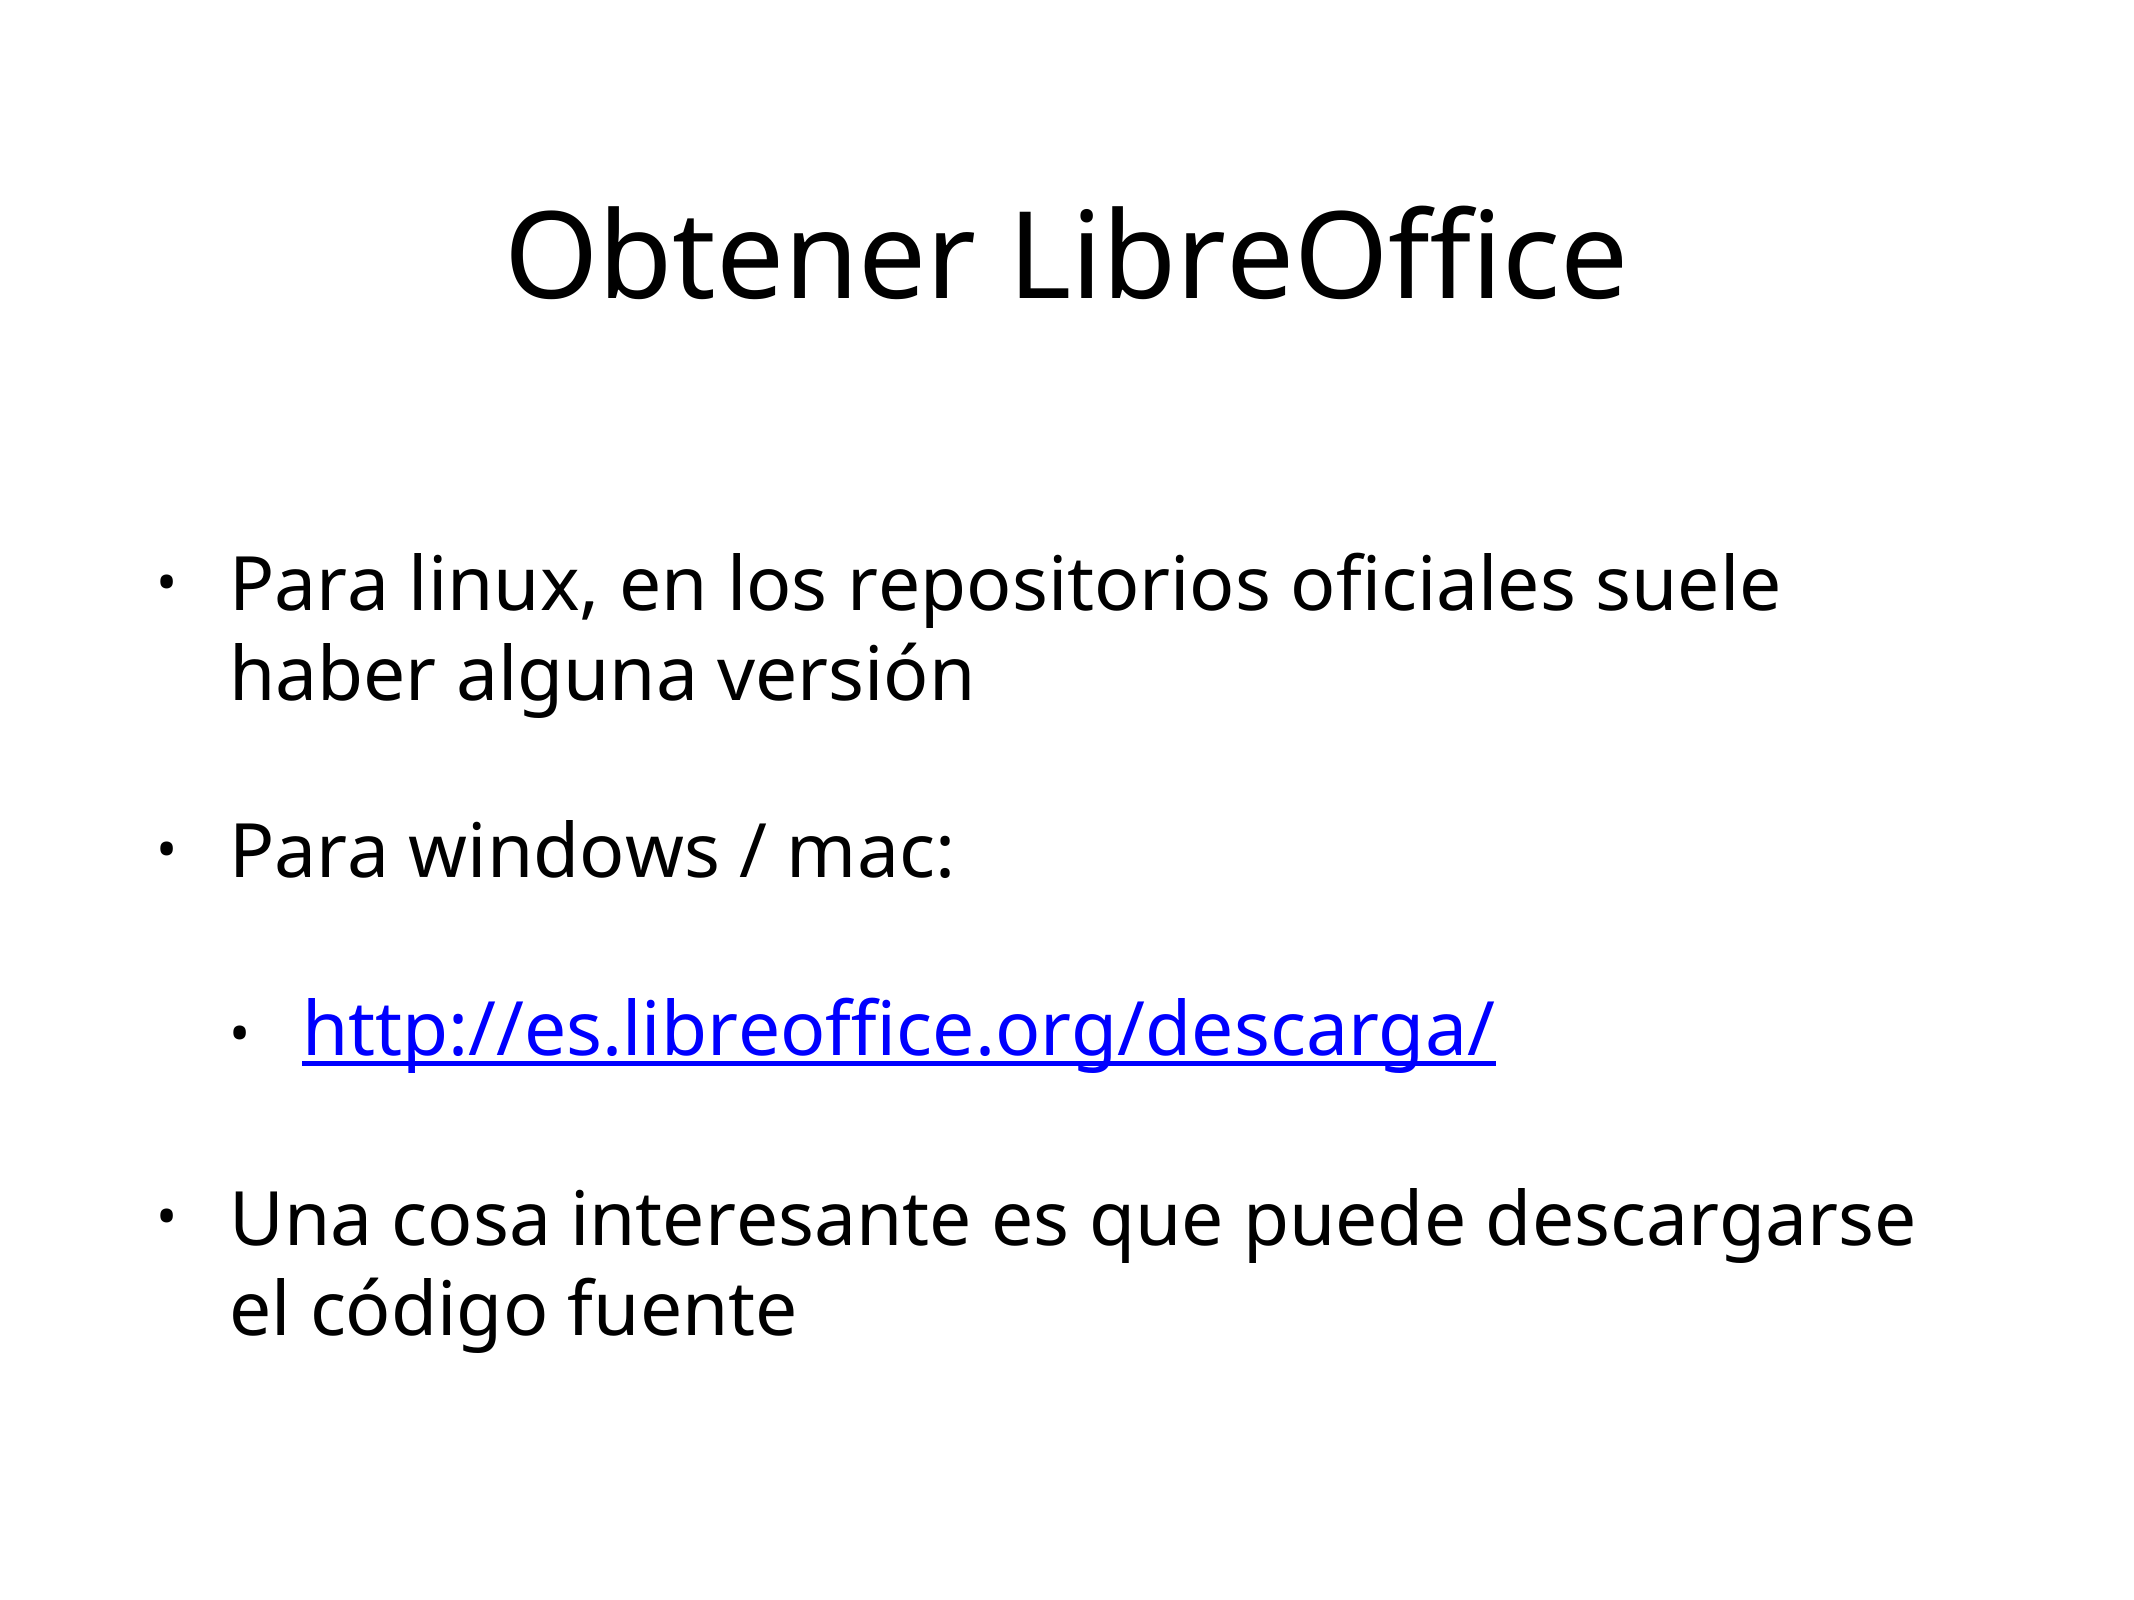

# Obtener LibreOffice
Para linux, en los repositorios oficiales suele haber alguna versión
Para windows / mac:
http://es.libreoffice.org/descarga/
Una cosa interesante es que puede descargarse el código fuente